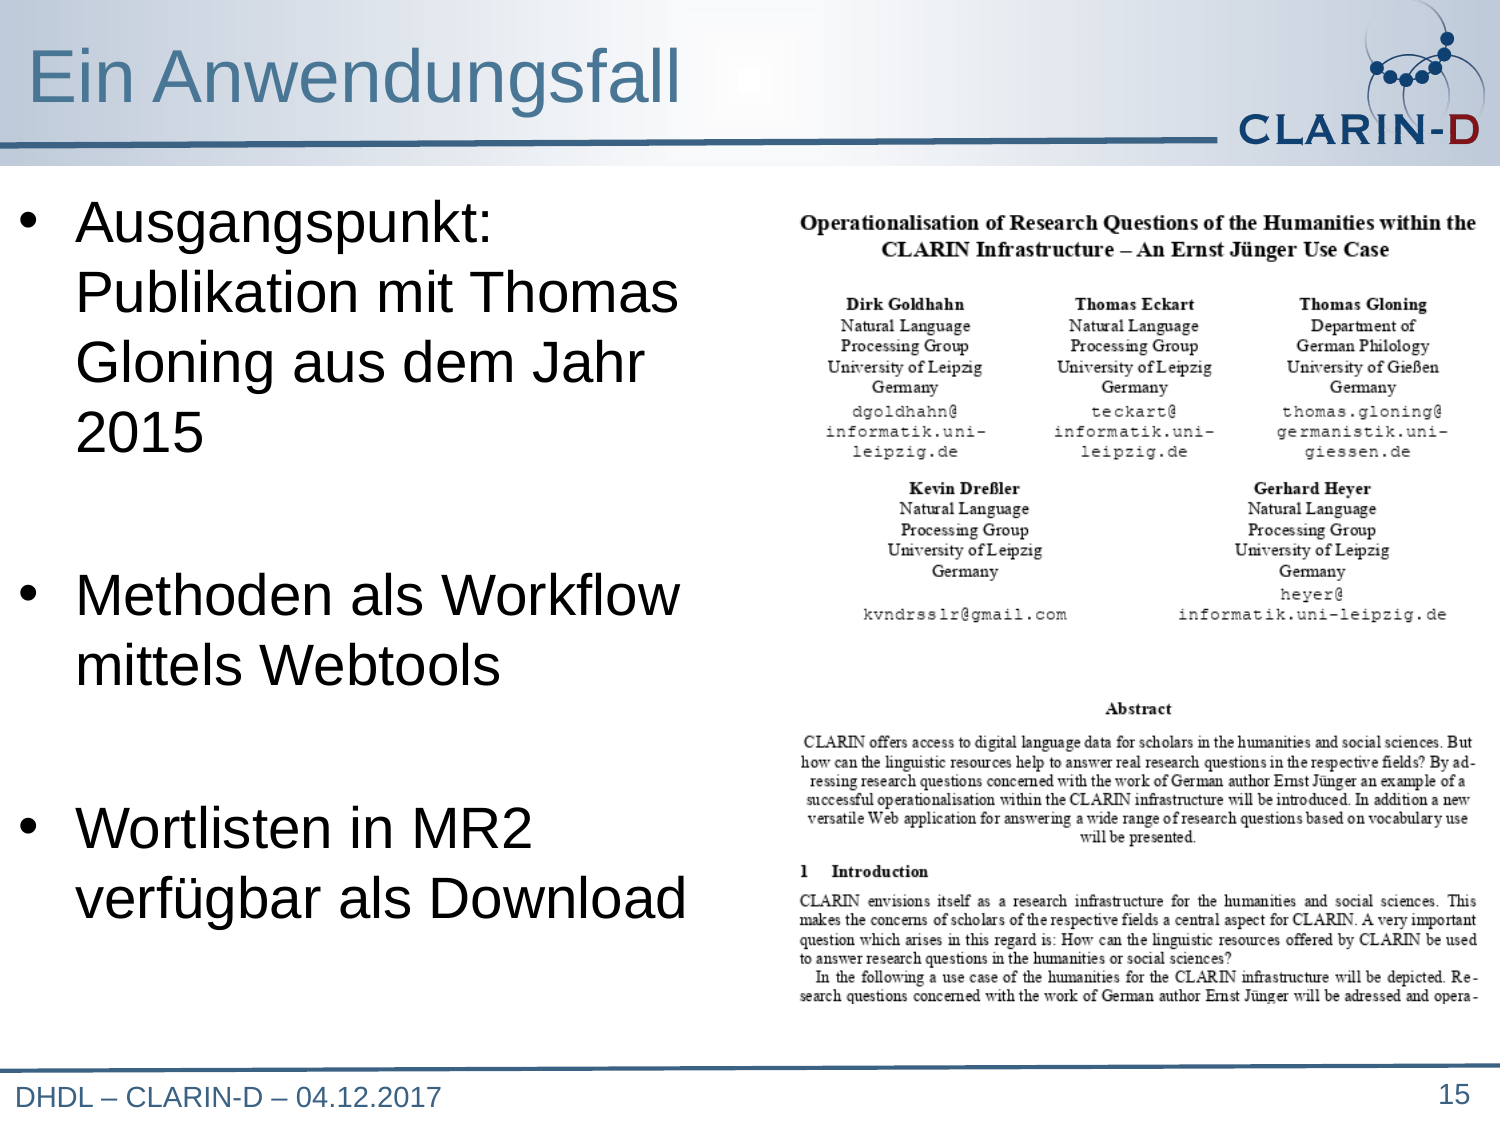

# Ein Anwendungsfall
Ausgangspunkt: Publikation mit Thomas Gloning aus dem Jahr 2015
Methoden als Workflow mittels Webtools
Wortlisten in MR2 verfügbar als Download